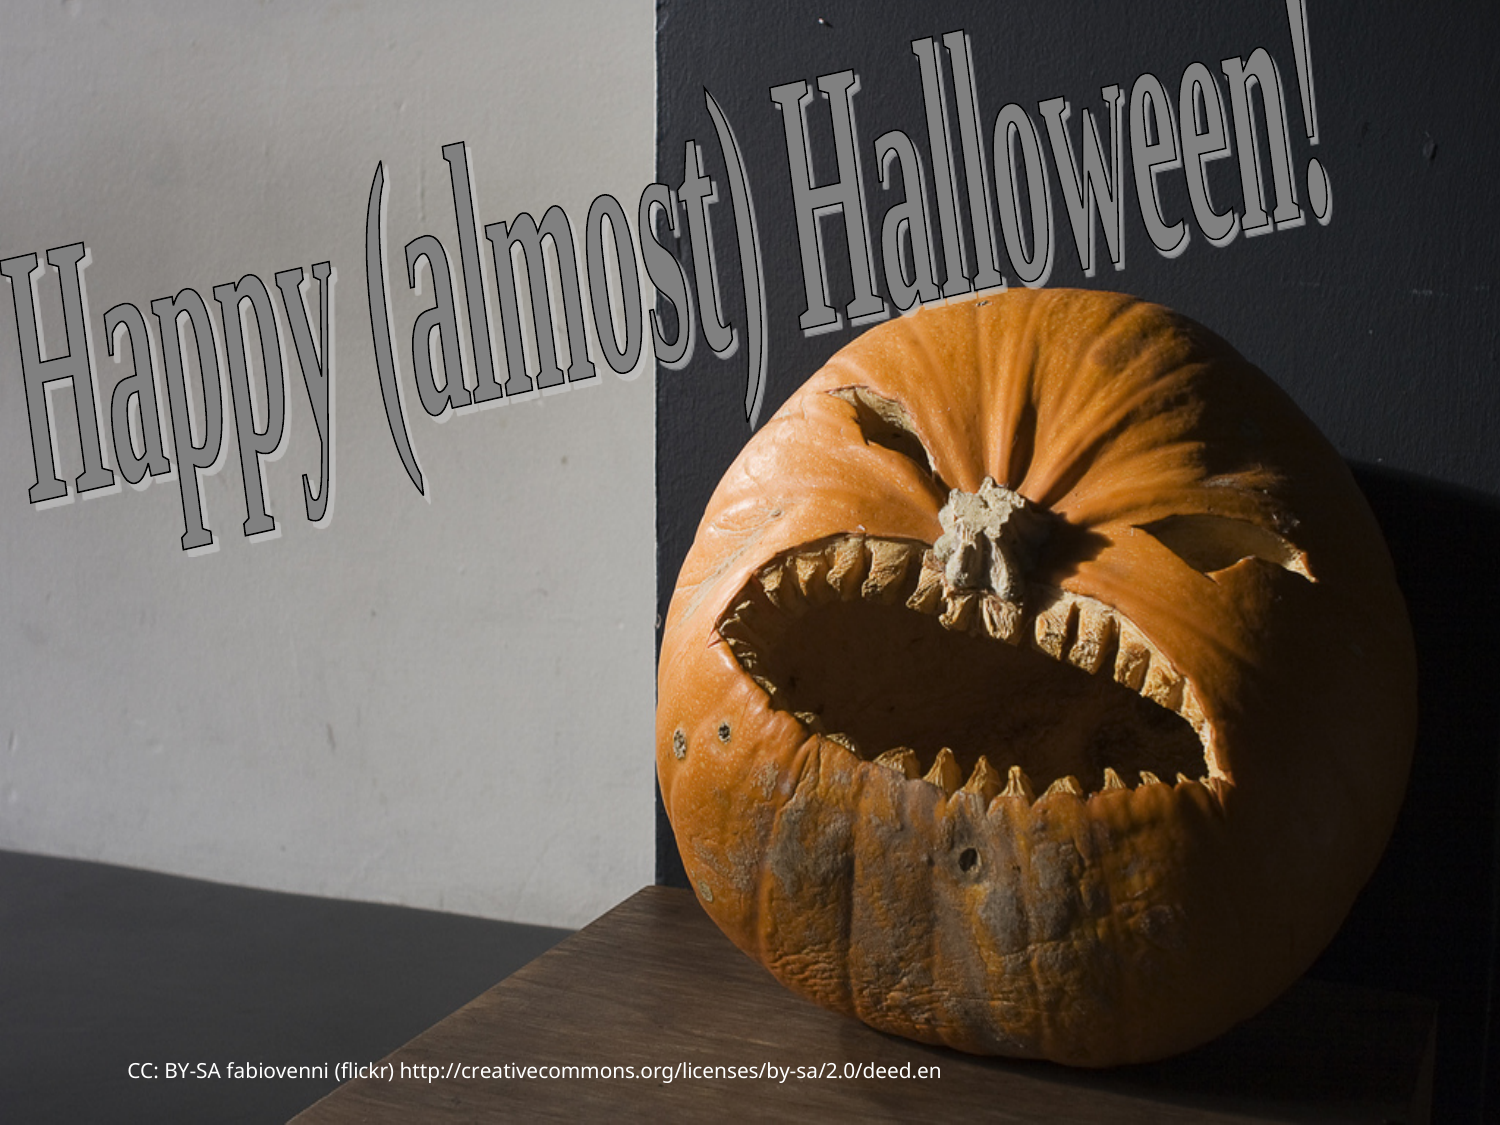

Happy (almost) Halloween!
CC: BY-SA fabiovenni (flickr) http://creativecommons.org/licenses/by-sa/2.0/deed.en